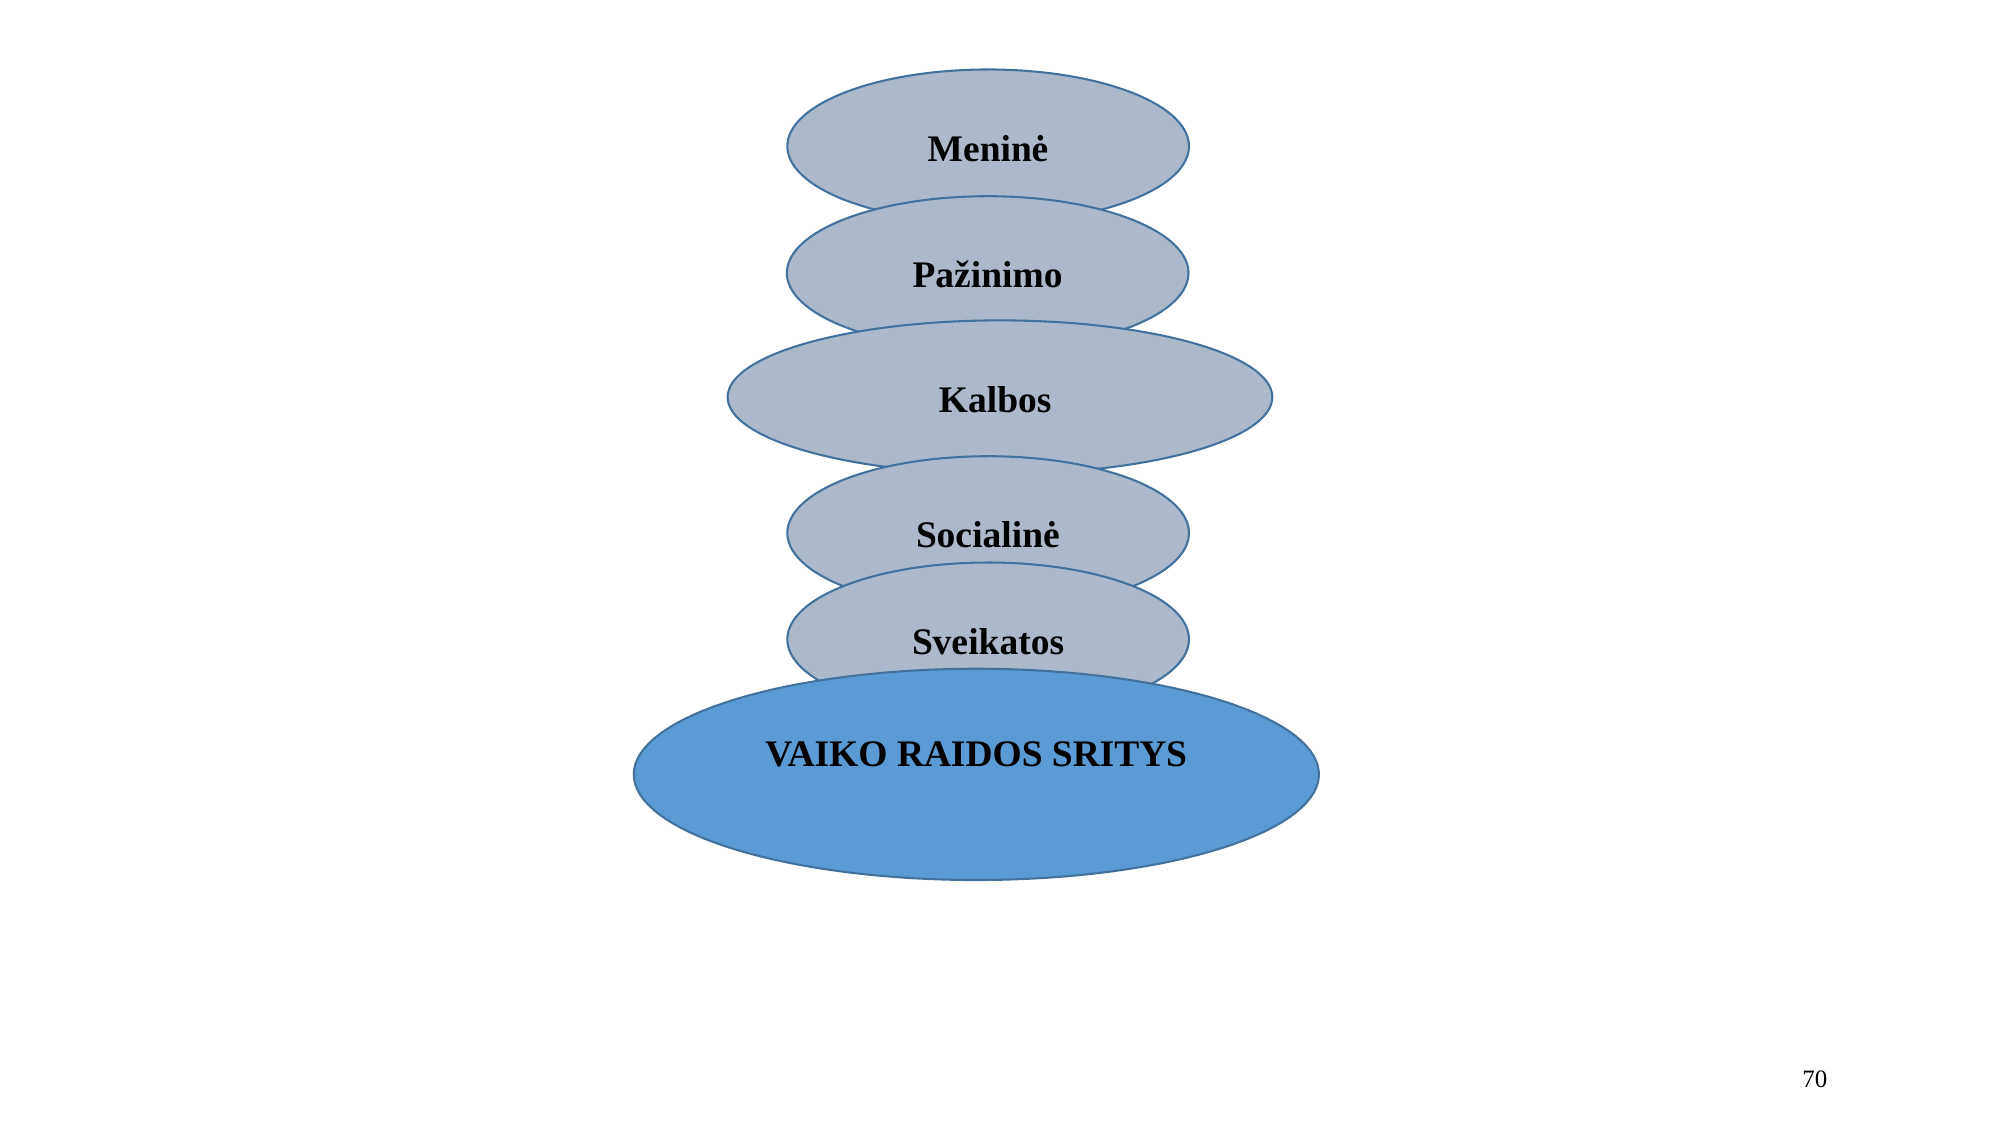

Meninė
Pažinimo
Kalbos
Socialinė
Sveikatos
VAIKO RAIDOS SRITYS
69